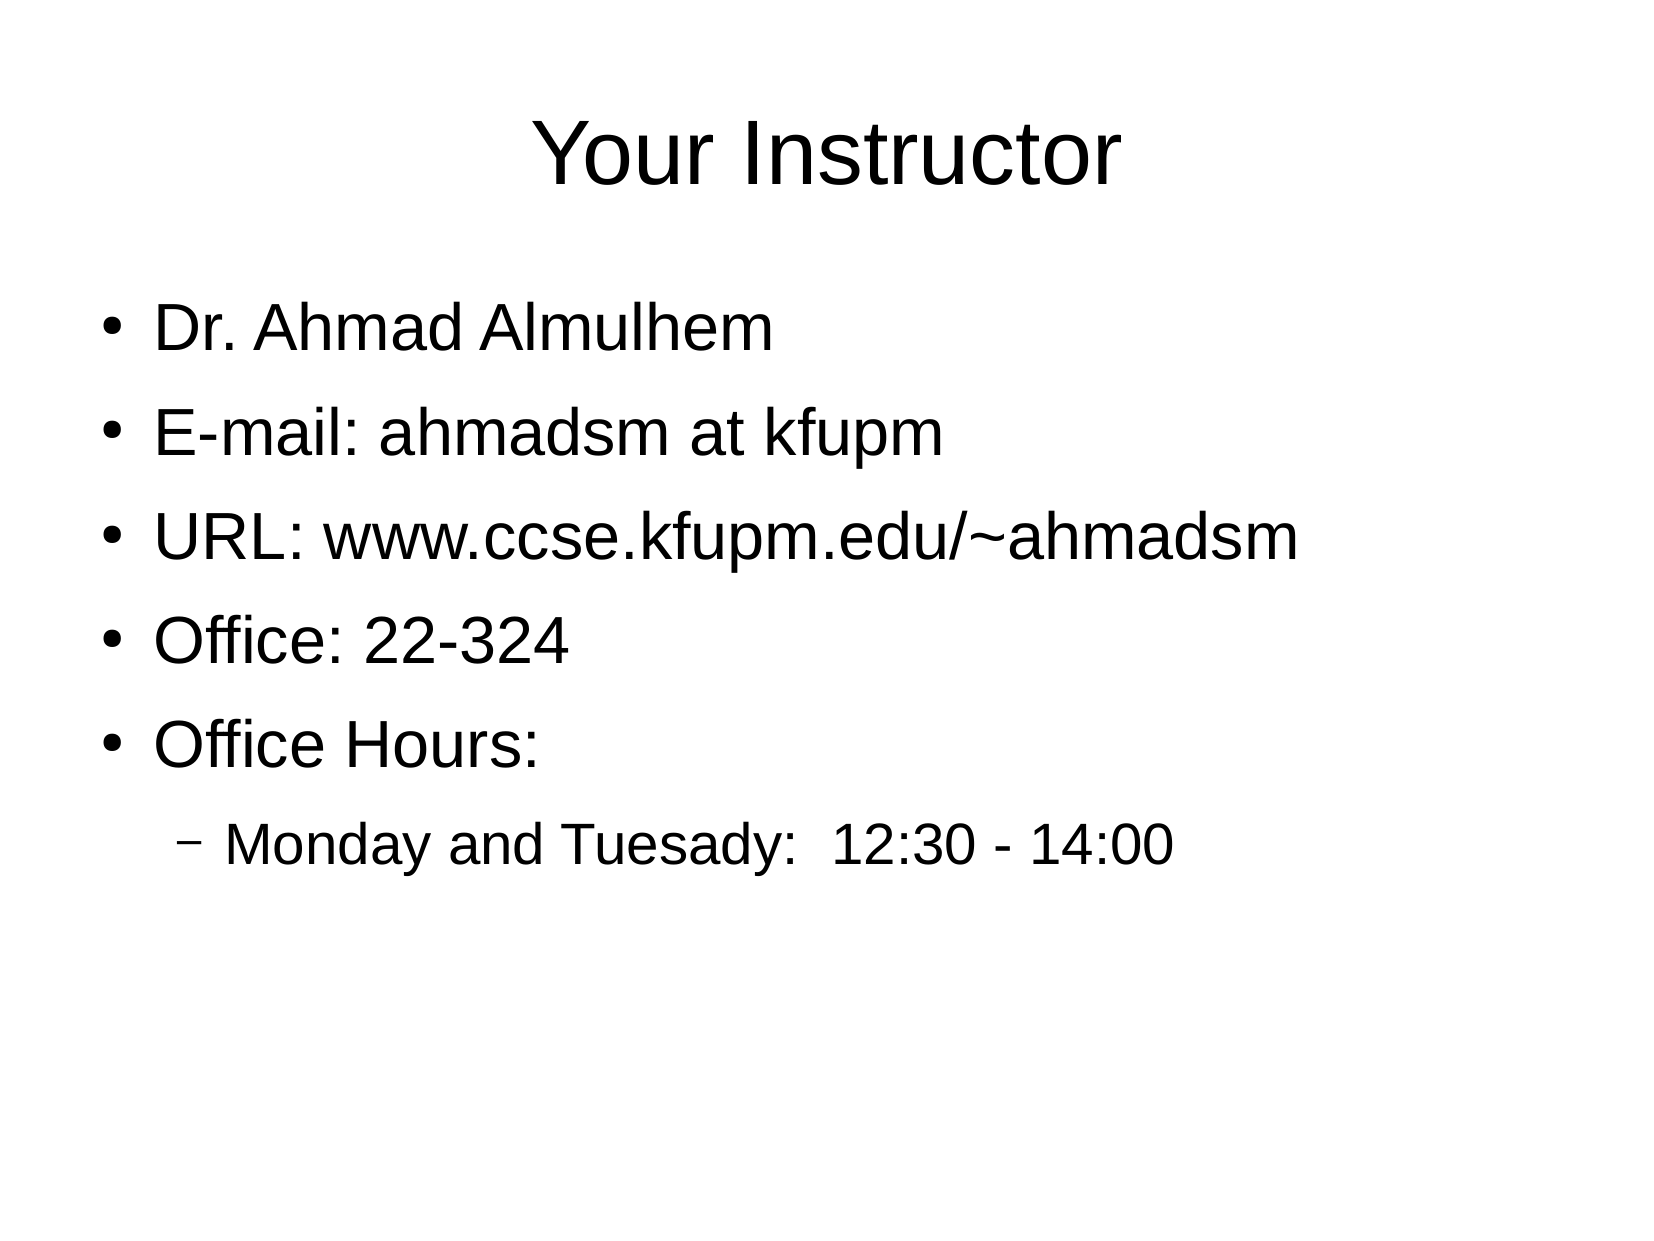

# Your Instructor
Dr. Ahmad Almulhem
E-mail: ahmadsm at kfupm
URL: www.ccse.kfupm.edu/~ahmadsm
Office: 22-324
Office Hours:
Monday and Tuesady: 12:30 - 14:00